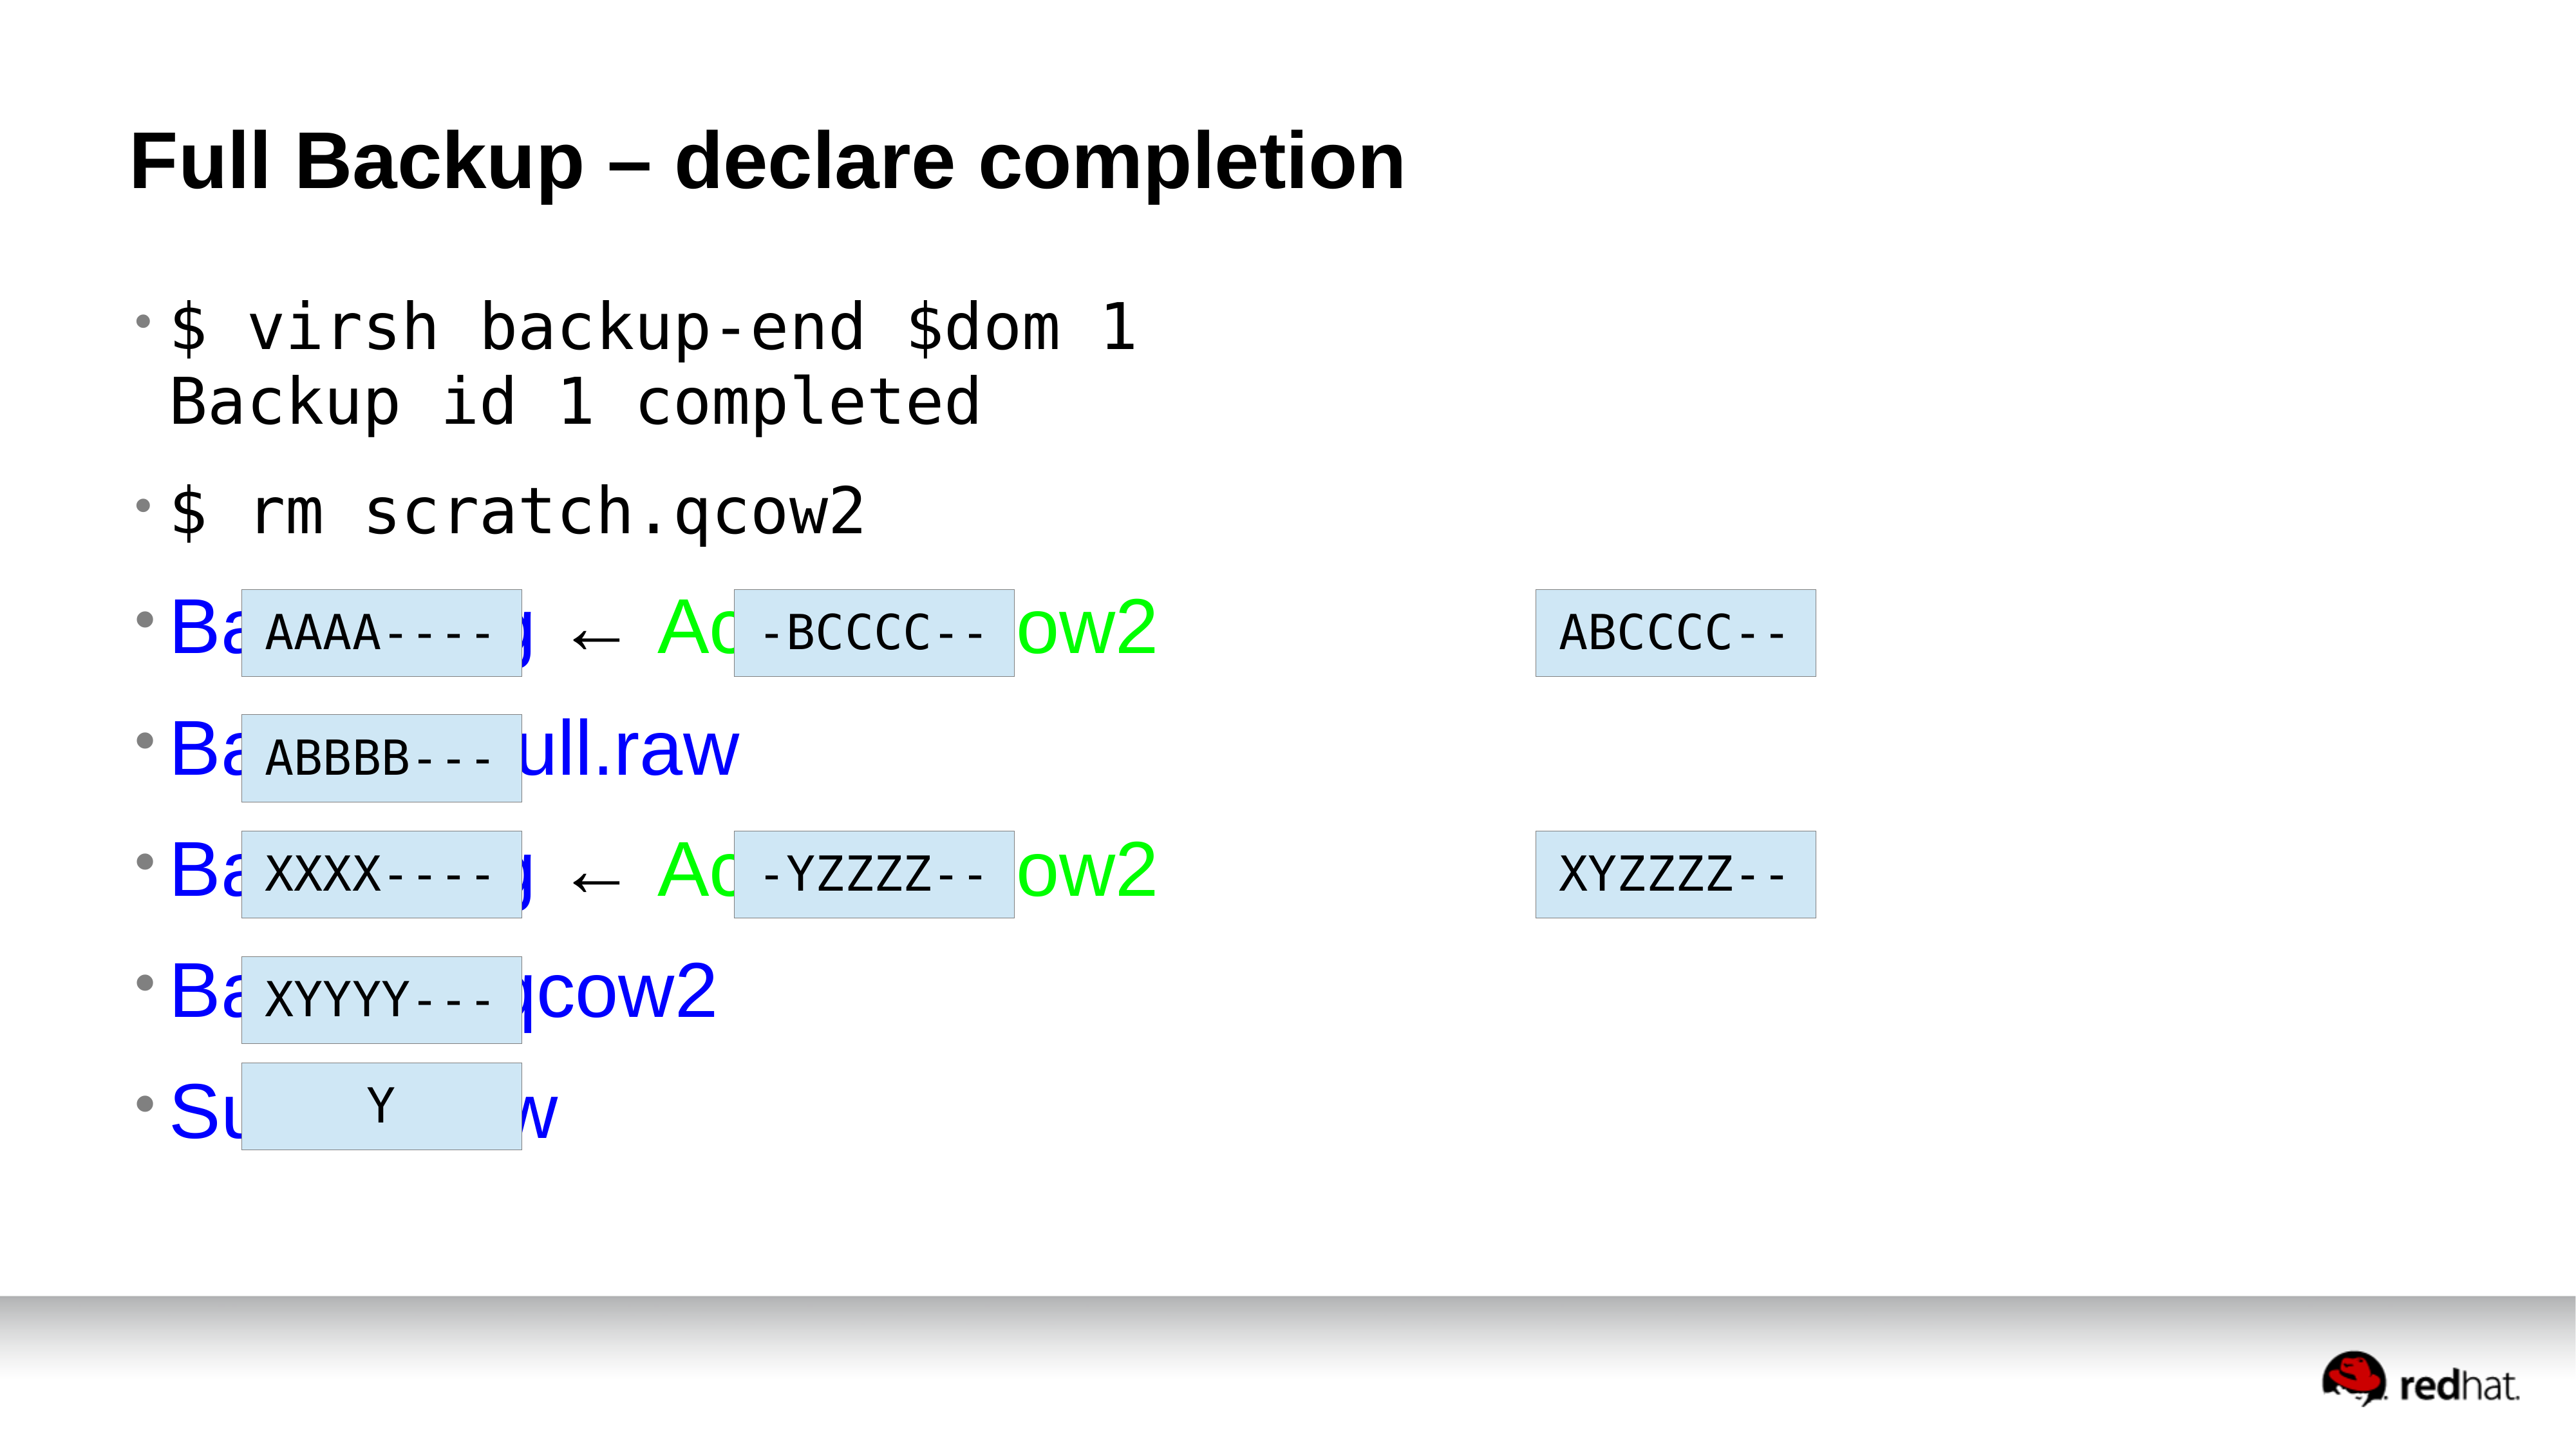

# Full Backup – declare completion
$ virsh backup-end $dom 1
Backup id 1 completed
$ rm scratch.qcow2
Base1.img ← Active1.qcow2
Backup1.full.raw
Base2.img ← Active2.qcow2
Backup2.qcow2
Subset.raw
AAAA----
-BCCCC--
ABCCCC--
ABBBB---
XXXX----
-YZZZZ--
XYZZZZ--
XYYYY---
Y